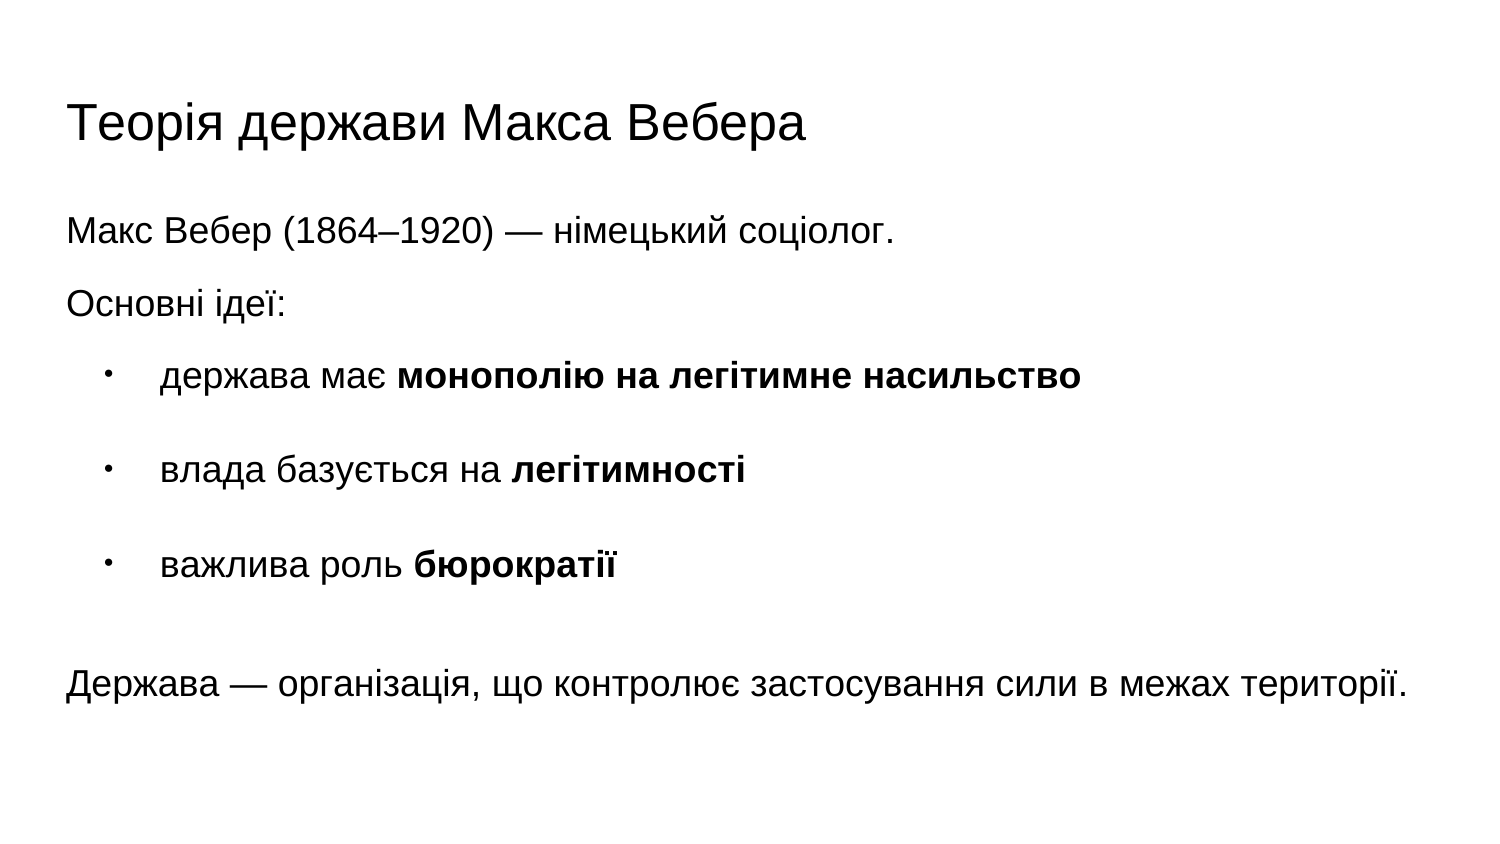

# Теорія держави Макса Вебера
Макс Вебер (1864–1920) — німецький соціолог.
Основні ідеї:
держава має монополію на легітимне насильство
влада базується на легітимності
важлива роль бюрократії
Держава — організація, що контролює застосування сили в межах території.